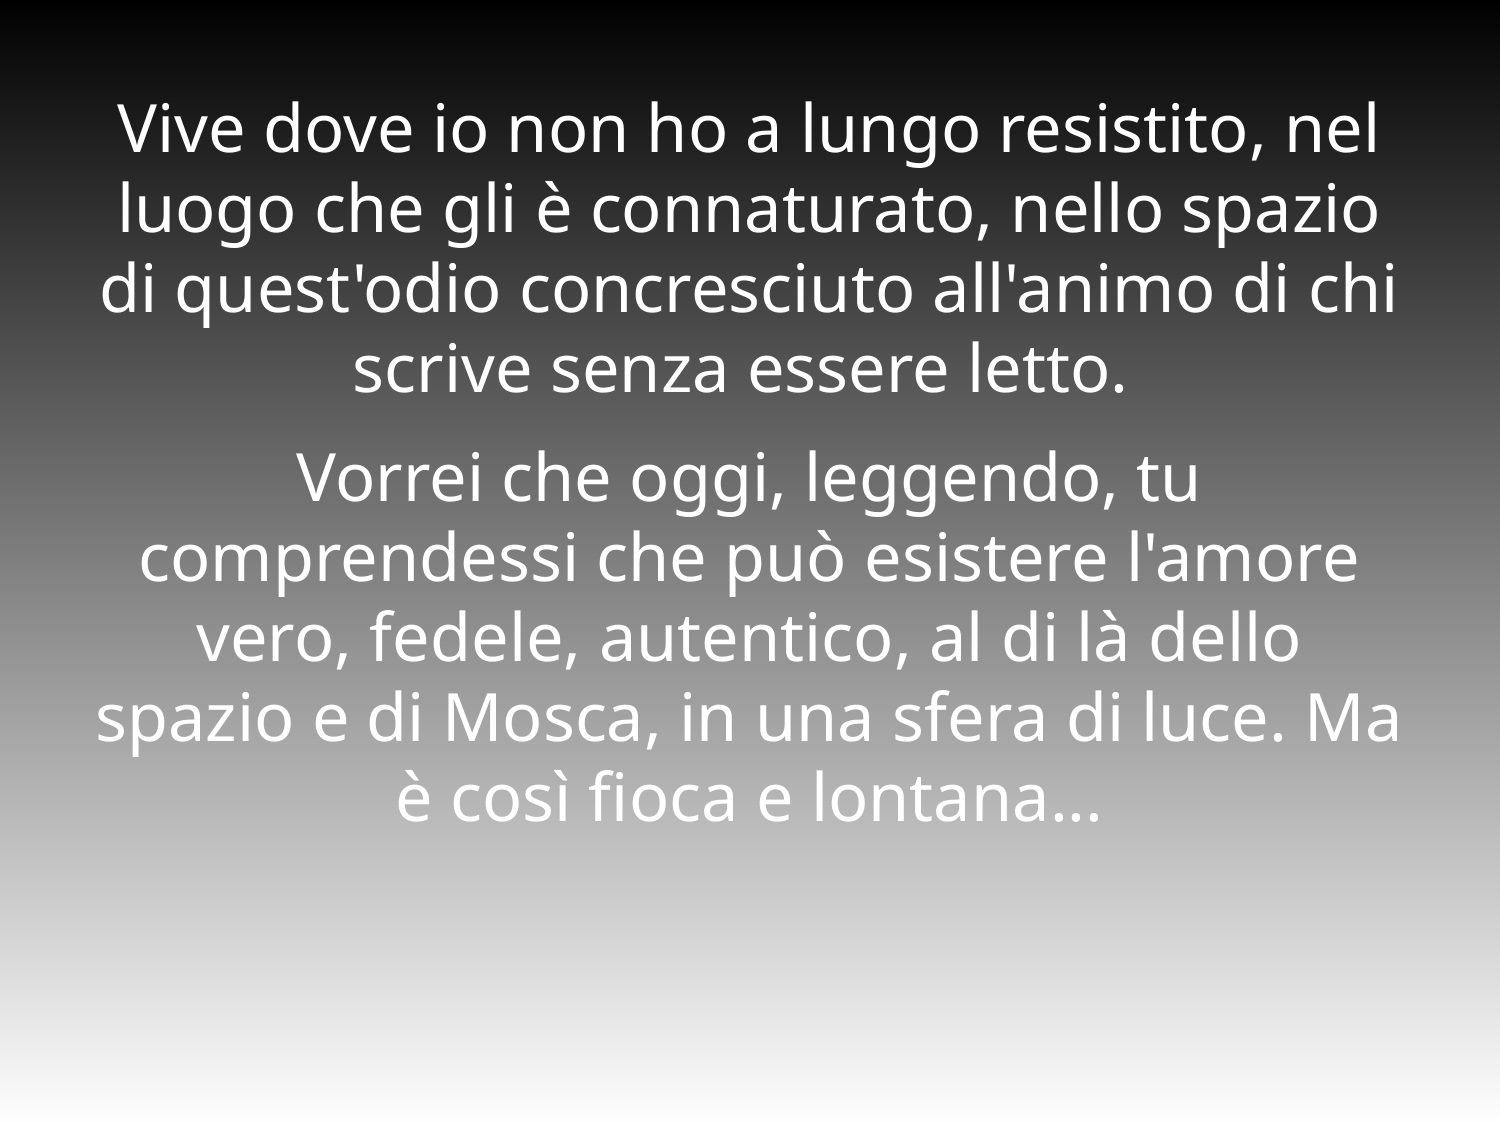

# Vive dove io non ho a lungo resistito, nel luogo che gli è connaturato, nello spazio di quest'odio concresciuto all'animo di chi scrive senza essere letto.
Vorrei che oggi, leggendo, tu comprendessi che può esistere l'amore vero, fedele, autentico, al di là dello spazio e di Mosca, in una sfera di luce. Ma è così fioca e lontana...